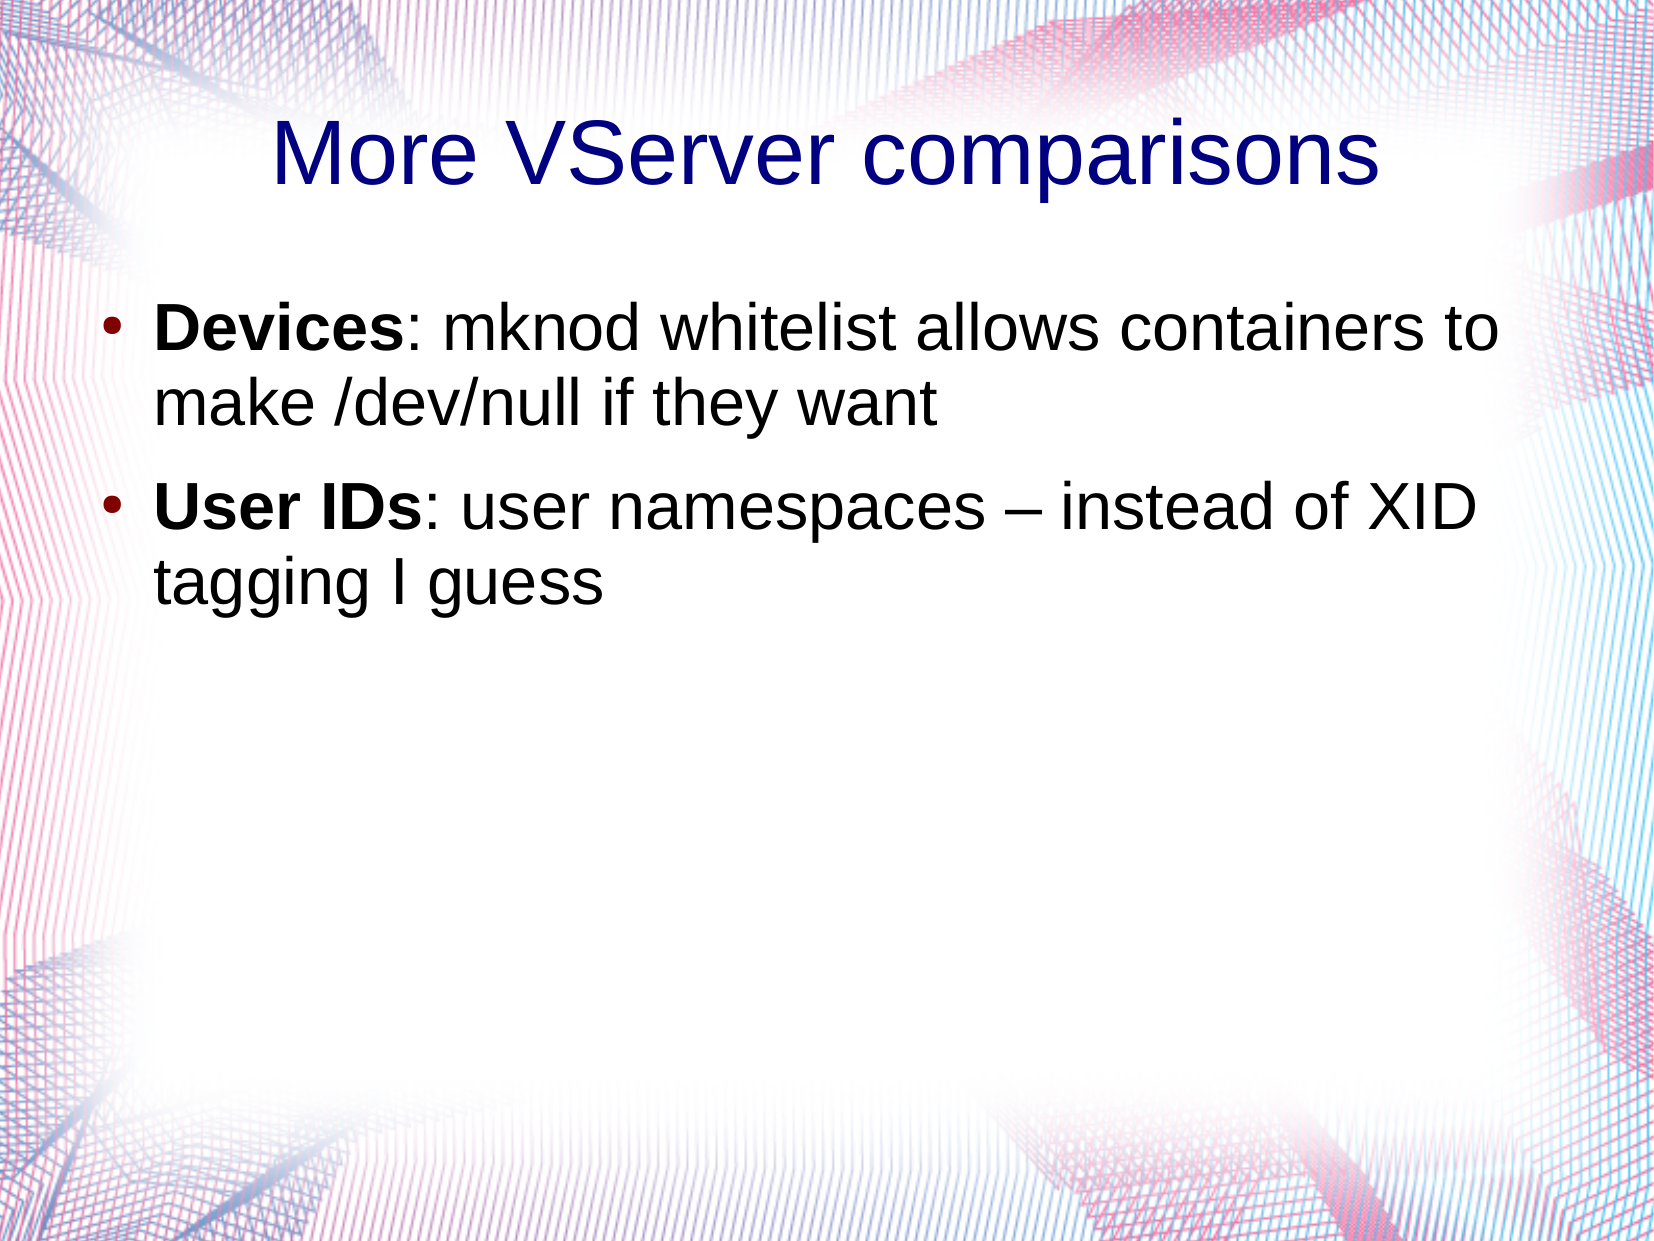

# More VServer comparisons
Devices: mknod whitelist allows containers to make /dev/null if they want
User IDs: user namespaces – instead of XID tagging I guess